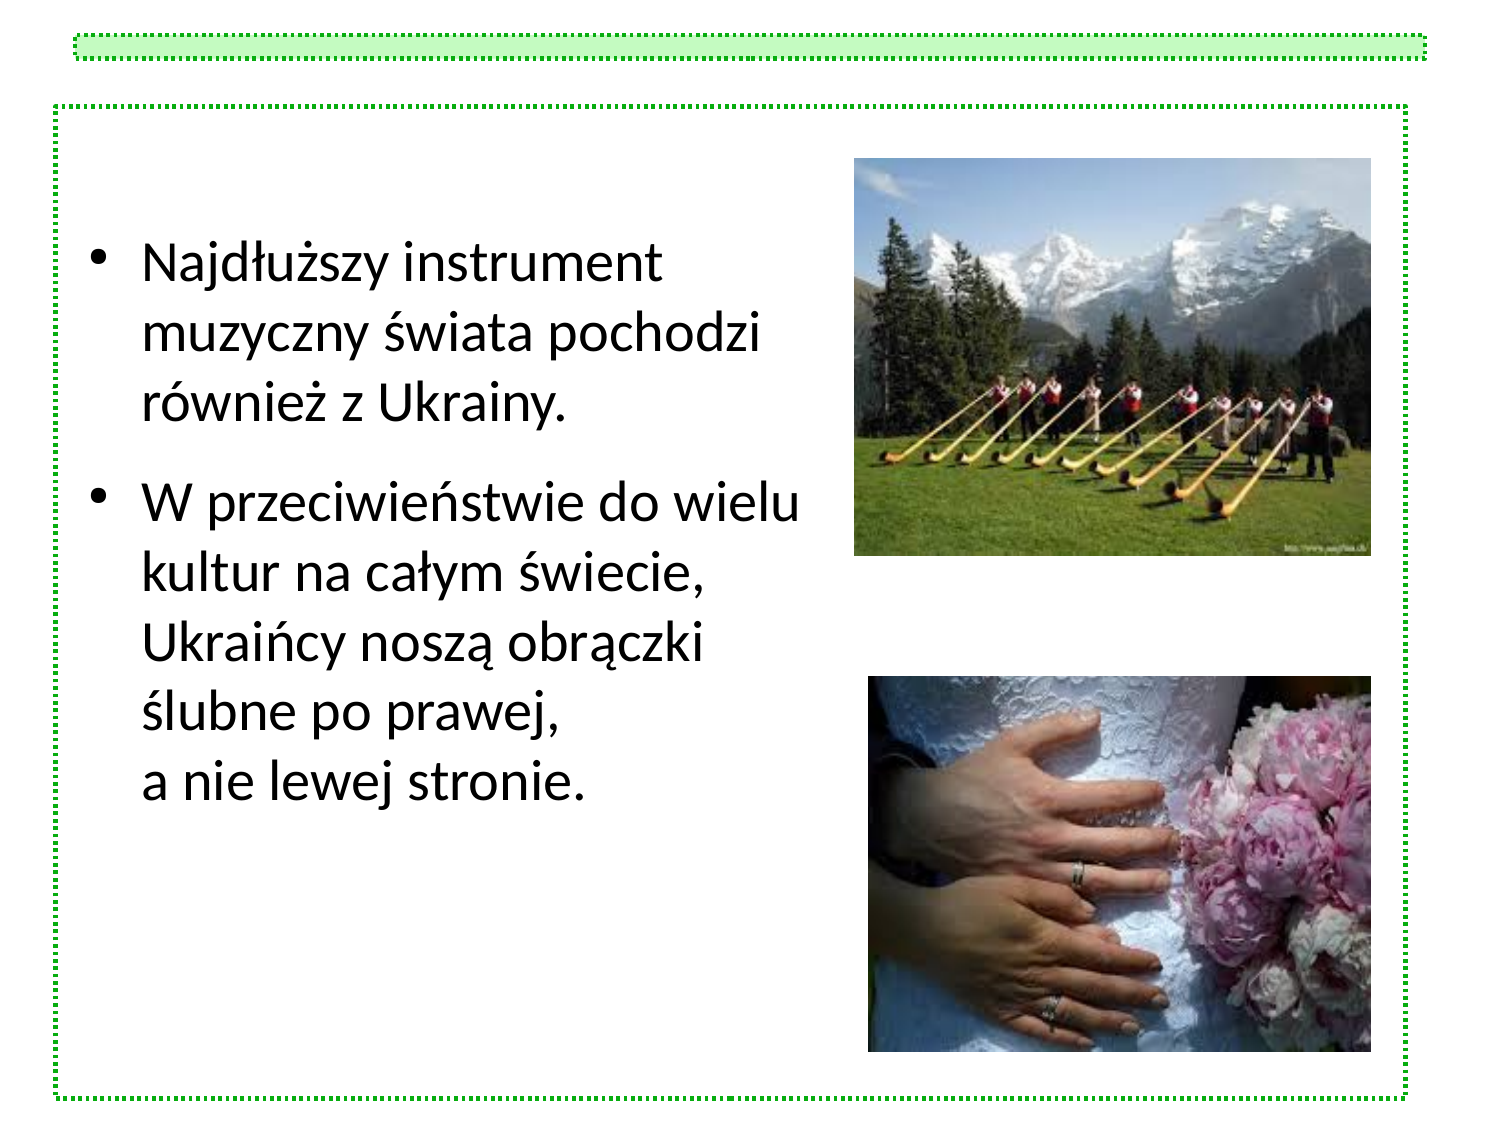

#
Najdłuższy instrument muzyczny świata pochodzi również z Ukrainy.
W przeciwieństwie do wielu kultur na całym świecie, Ukraińcy noszą obrączki ślubne po prawej, a nie lewej stronie.